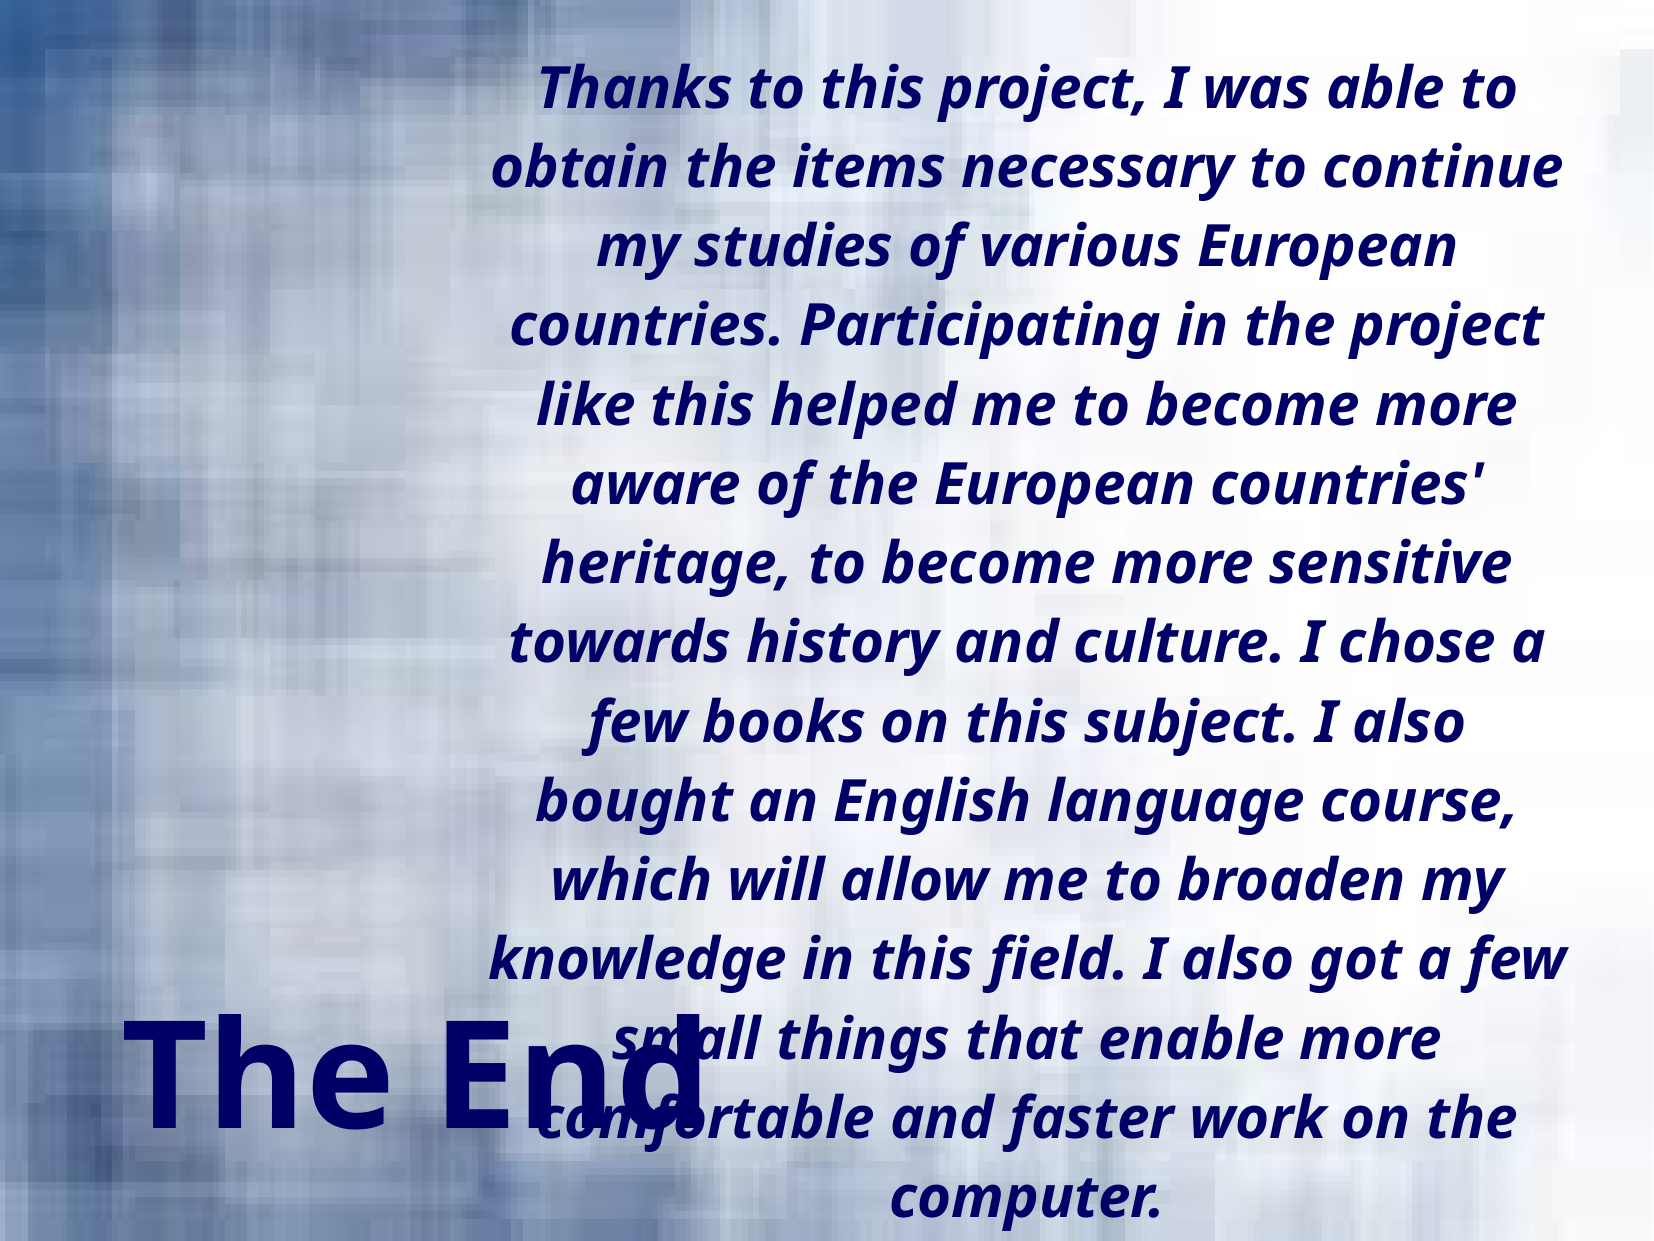

Thanks to this project, I was able to obtain the items necessary to continue my studies of various European countries. Participating in the project like this helped me to become more aware of the European countries' heritage, to become more sensitive towards history and culture. I chose a few books on this subject. I also bought an English language course, which will allow me to broaden my knowledge in this field. I also got a few small things that enable more comfortable and faster work on the computer.
The End